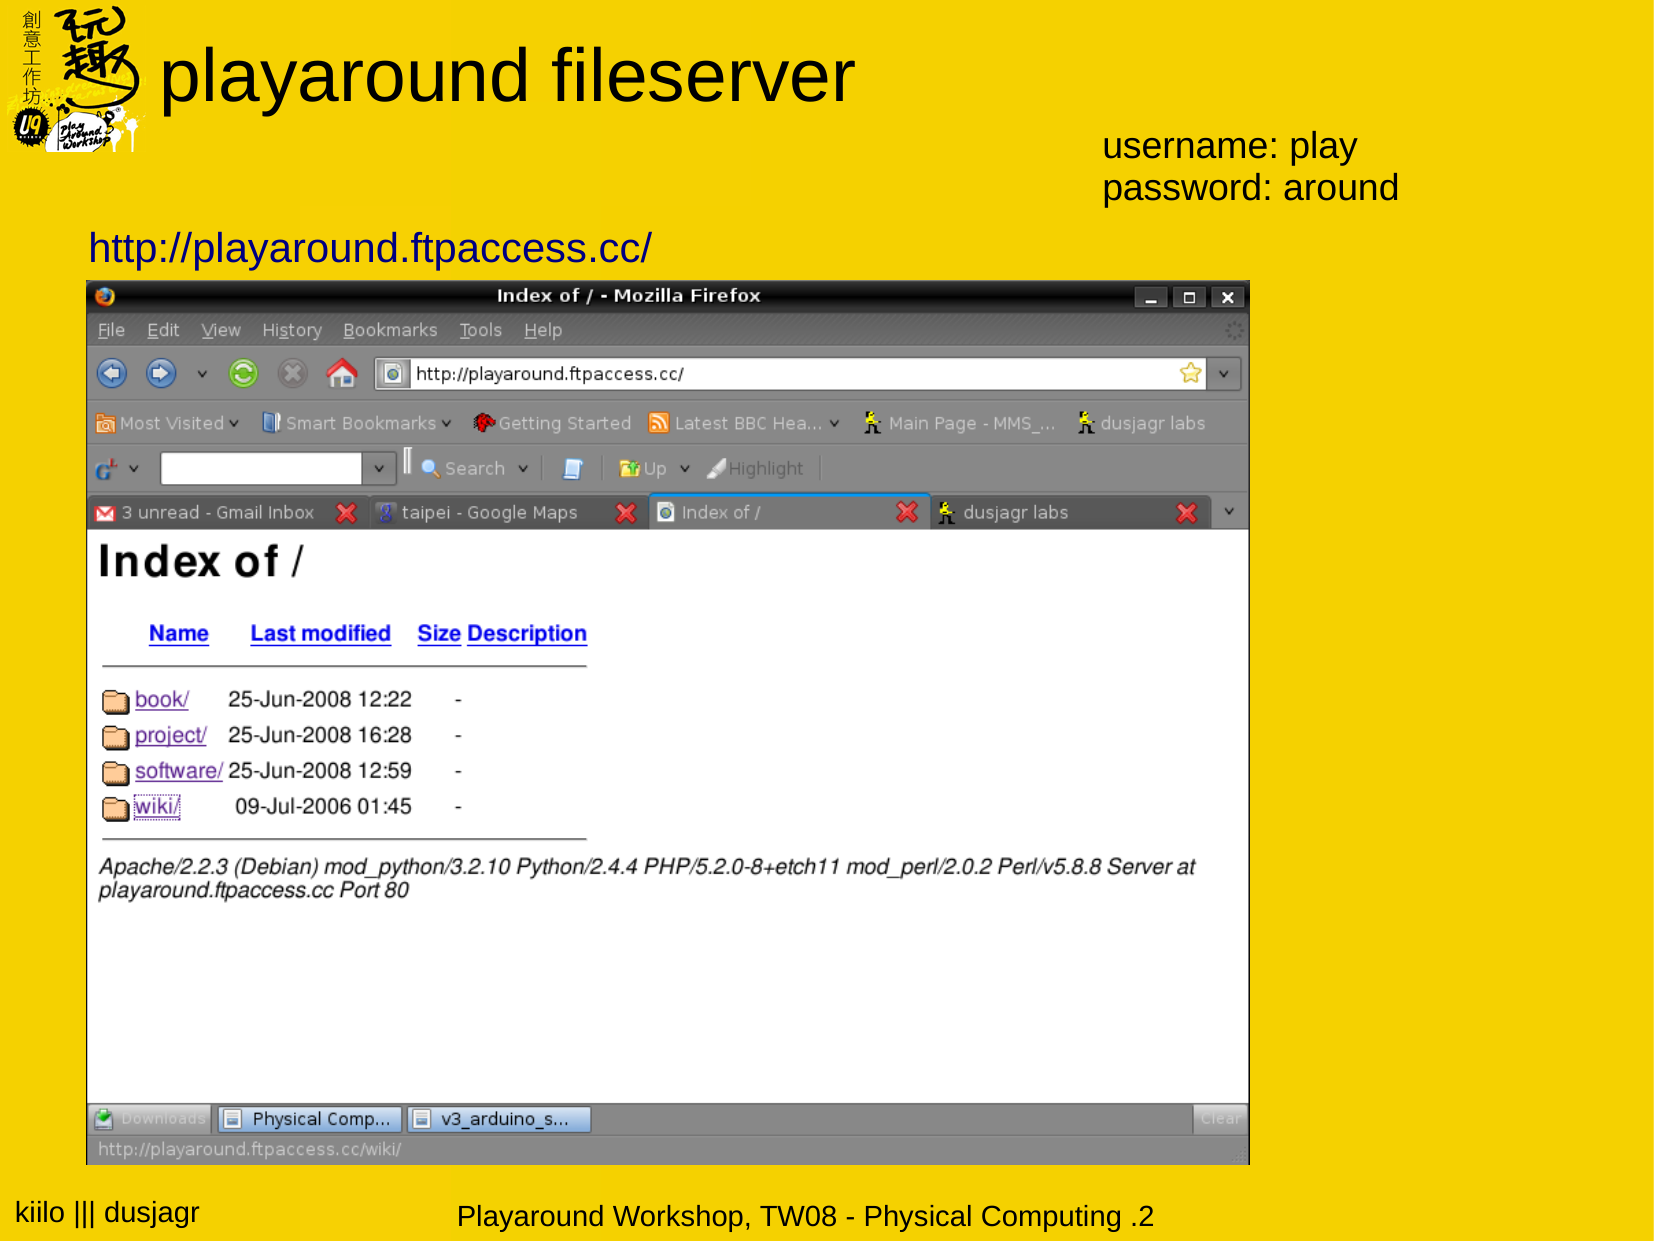

# playaround fileserver
username: play
password: around
http://playaround.ftpaccess.cc/
Playaround Workshop, TW08 - Physical Computing .2